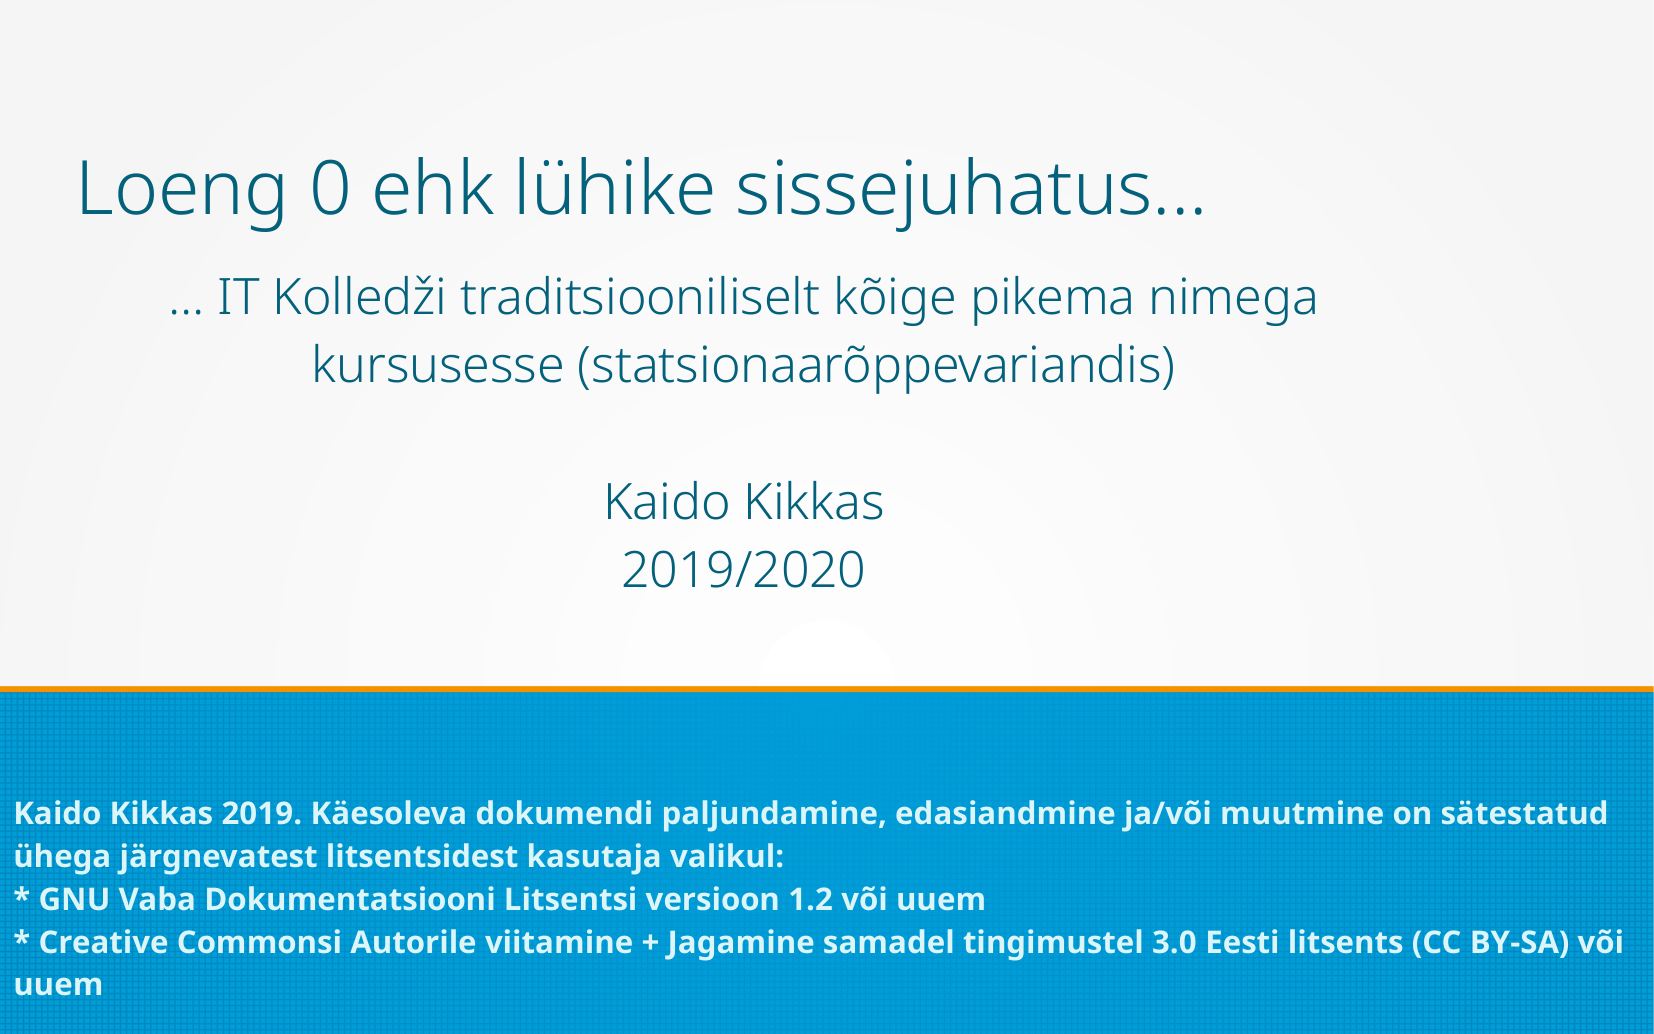

# Loeng 0 ehk lühike sissejuhatus...
... IT Kolledži traditsiooniliselt kõige pikema nimega kursusesse (statsionaarõppevariandis)
Kaido Kikkas
2019/2020
Kaido Kikkas 2019. Käesoleva dokumendi paljundamine, edasiandmine ja/või muutmine on sätestatud ühega järgnevatest litsentsidest kasutaja valikul:
* GNU Vaba Dokumentatsiooni Litsentsi versioon 1.2 või uuem
* Creative Commonsi Autorile viitamine + Jagamine samadel tingimustel 3.0 Eesti litsents (CC BY-SA) või uuem